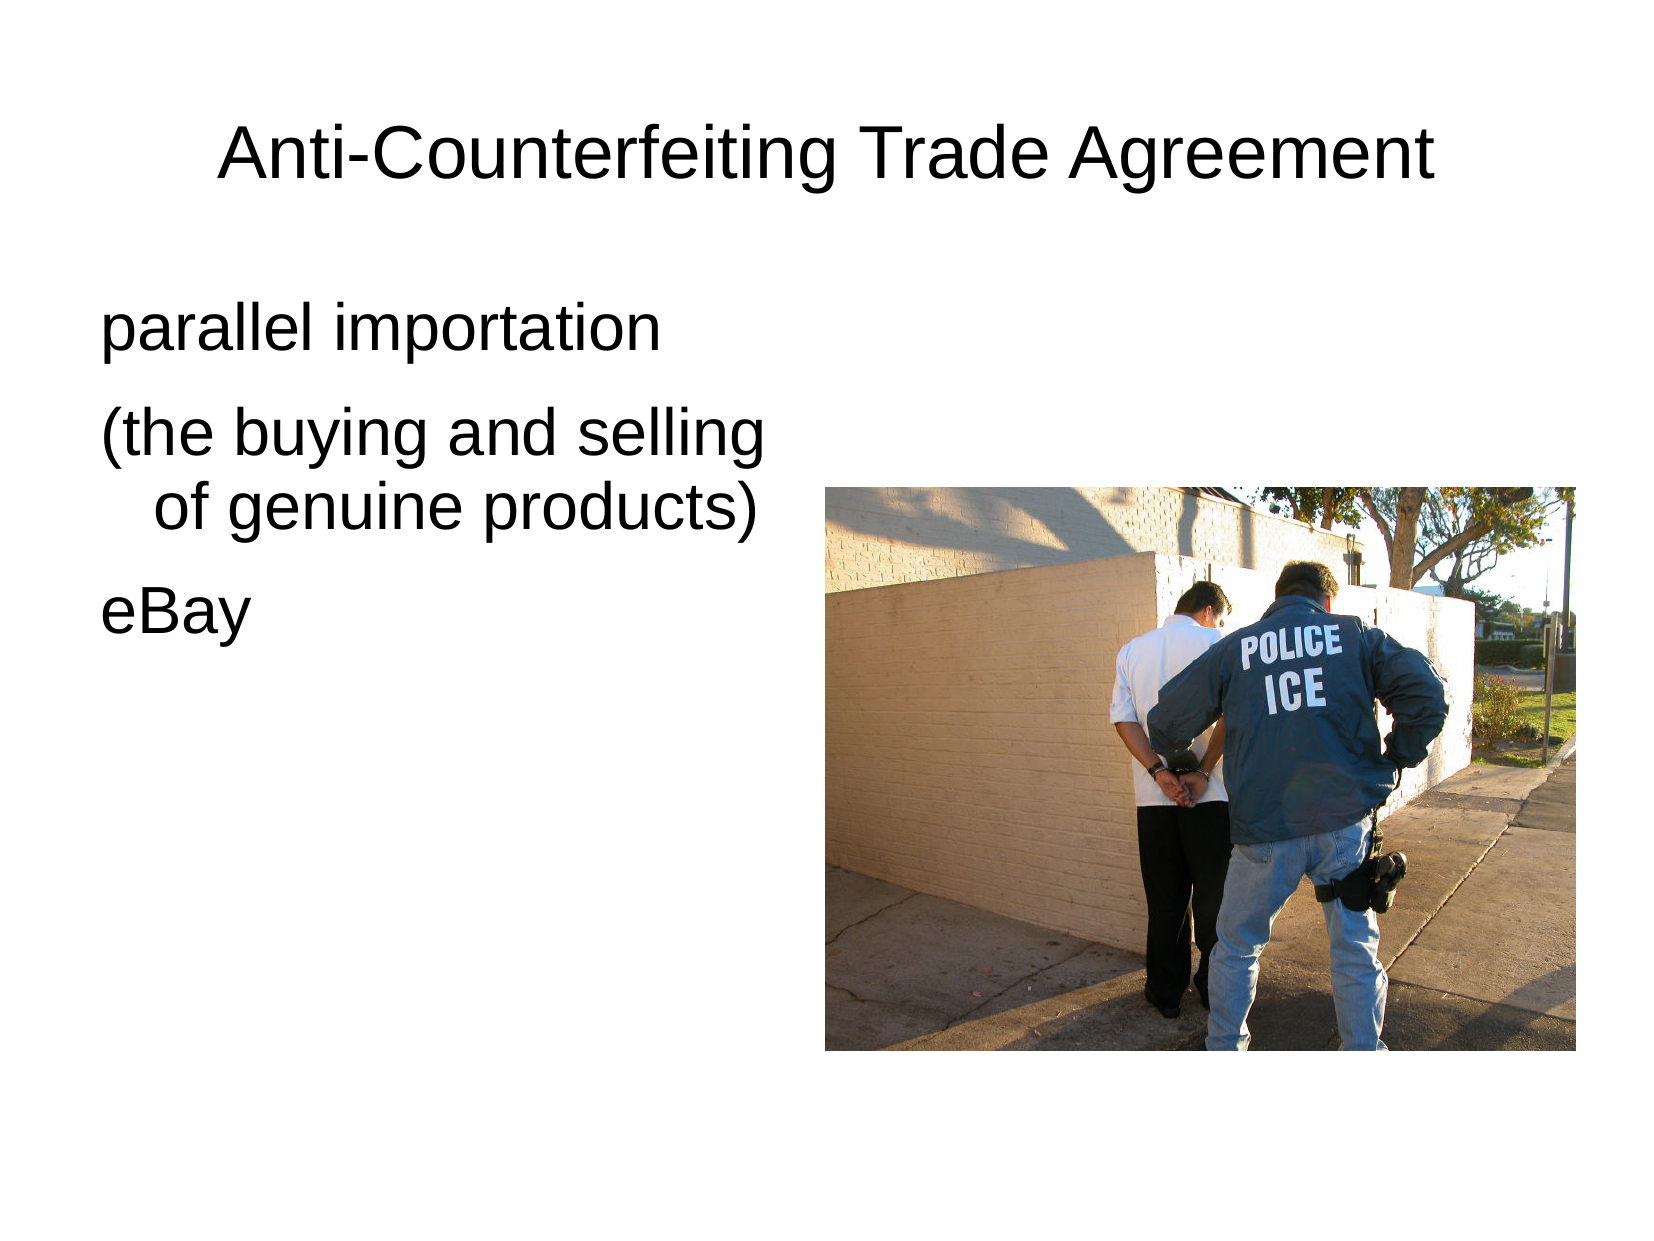

# Anti-Counterfeiting Trade Agreement
parallel importation
(the buying and selling of genuine products)
eBay